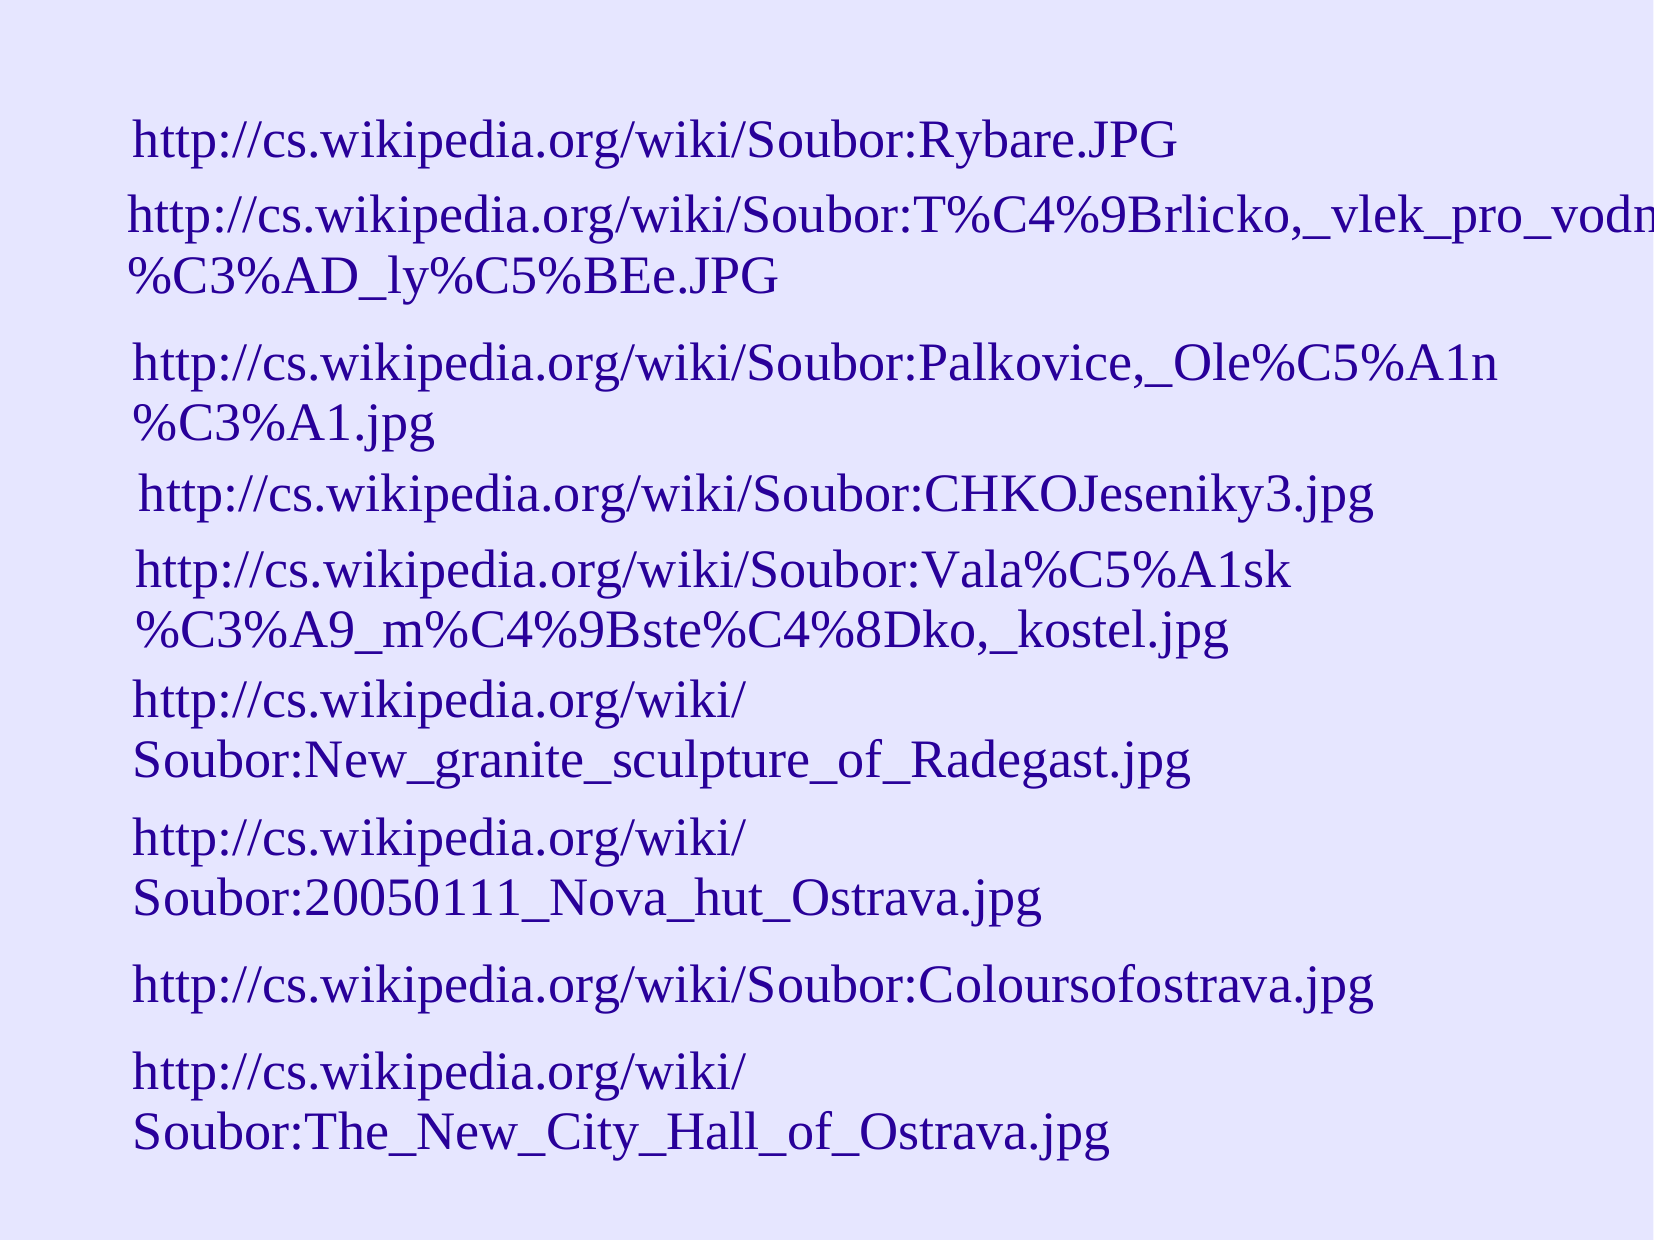

http://cs.wikipedia.org/wiki/Soubor:Rybare.JPG
http://cs.wikipedia.org/wiki/Soubor:T%C4%9Brlicko,_vlek_pro_vodn%C3%AD_ly%C5%BEe.JPG
http://cs.wikipedia.org/wiki/Soubor:Palkovice,_Ole%C5%A1n%C3%A1.jpg
http://cs.wikipedia.org/wiki/Soubor:CHKOJeseniky3.jpg
http://cs.wikipedia.org/wiki/Soubor:Vala%C5%A1sk%C3%A9_m%C4%9Bste%C4%8Dko,_kostel.jpg
http://cs.wikipedia.org/wiki/Soubor:New_granite_sculpture_of_Radegast.jpg
http://cs.wikipedia.org/wiki/Soubor:20050111_Nova_hut_Ostrava.jpg
http://cs.wikipedia.org/wiki/Soubor:Coloursofostrava.jpg
http://cs.wikipedia.org/wiki/Soubor:The_New_City_Hall_of_Ostrava.jpg